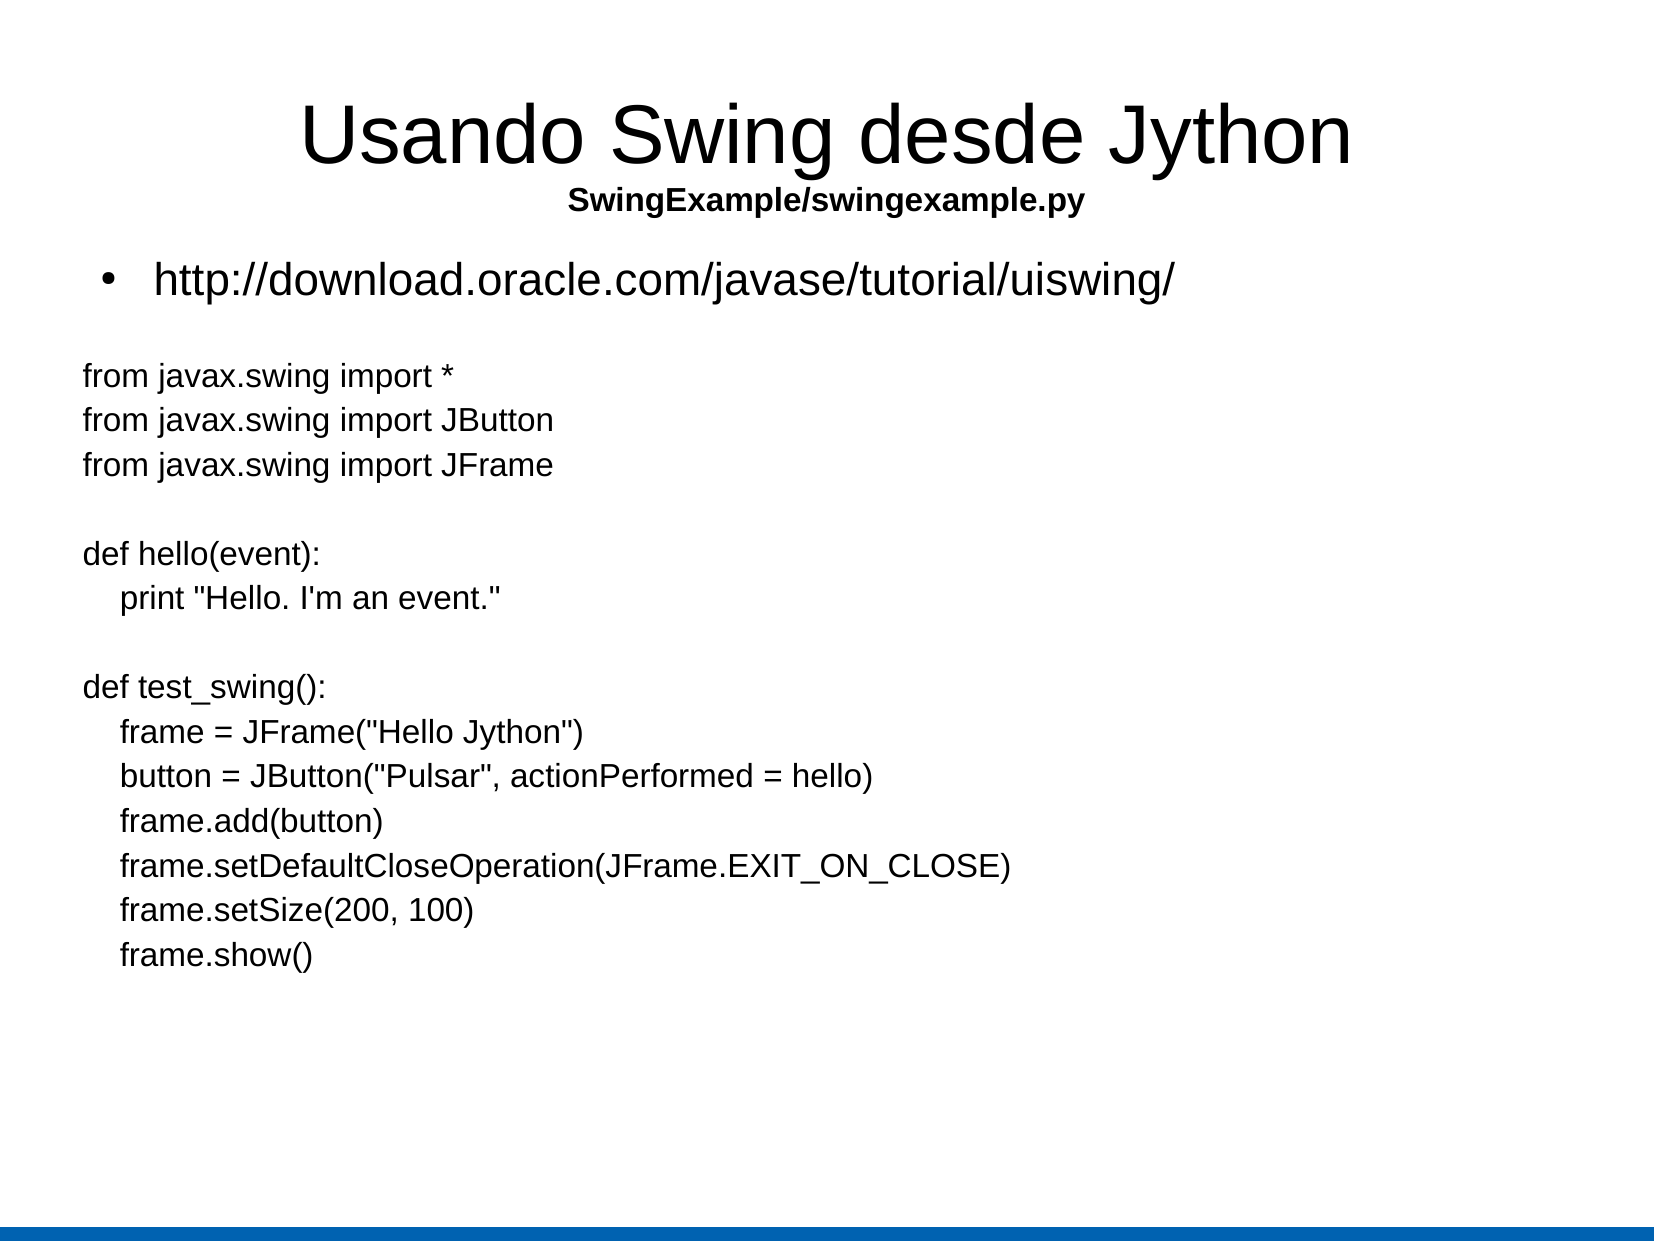

# Usando Swing desde Jython SwingExample/swingexample.py
http://download.oracle.com/javase/tutorial/uiswing/
from javax.swing import *
from javax.swing import JButton
from javax.swing import JFrame
def hello(event):
 print "Hello. I'm an event."
def test_swing():
 frame = JFrame("Hello Jython")
 button = JButton("Pulsar", actionPerformed = hello)
 frame.add(button)
 frame.setDefaultCloseOperation(JFrame.EXIT_ON_CLOSE)
 frame.setSize(200, 100)
 frame.show()